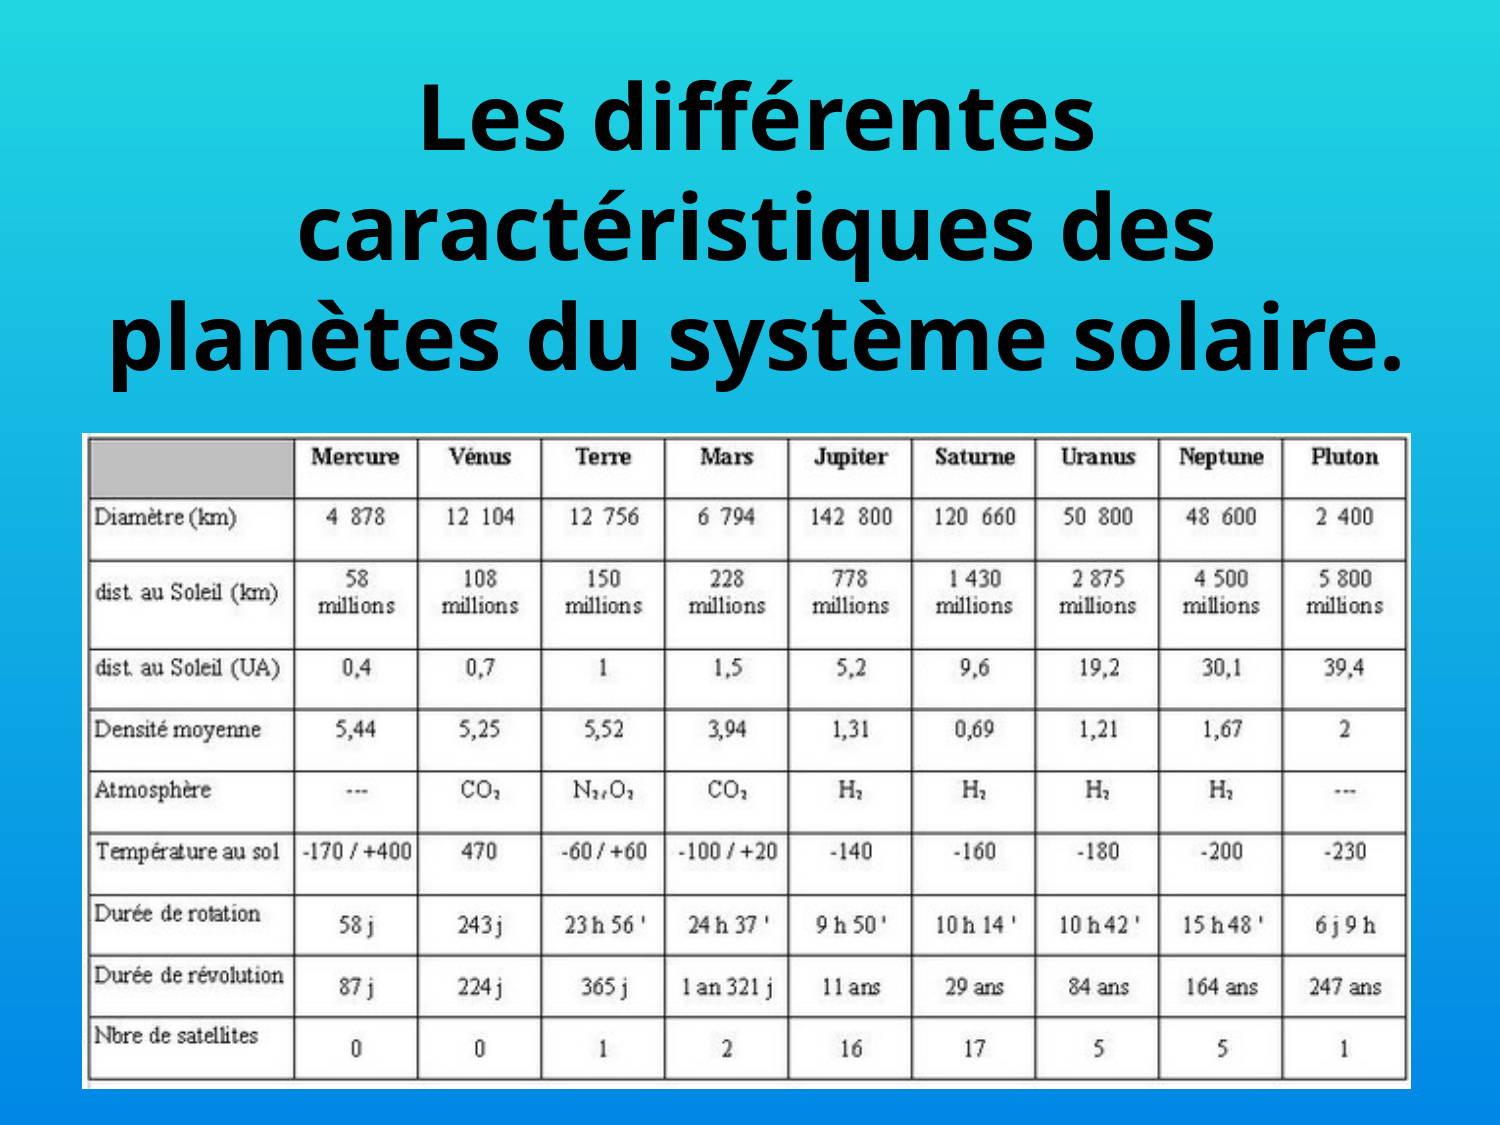

# Les différentes caractéristiques des planètes du système solaire.